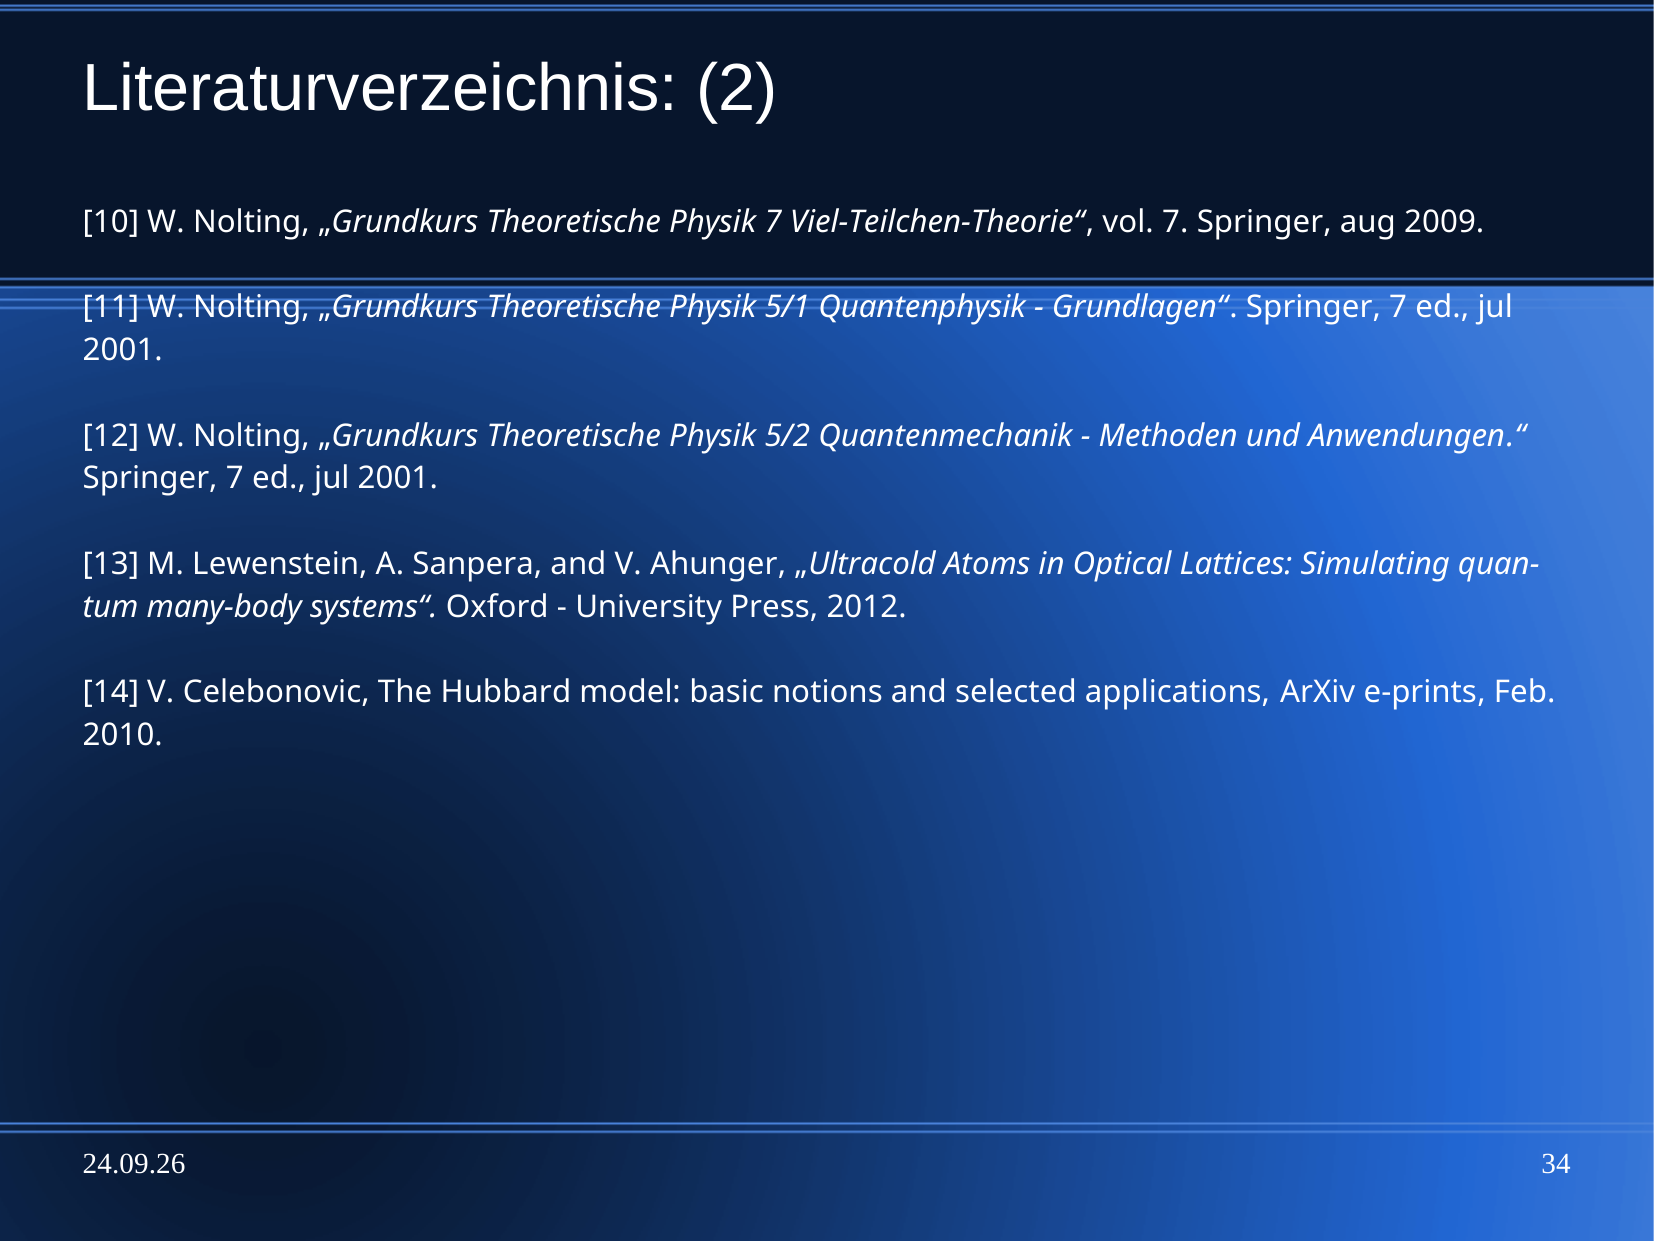

# Literaturverzeichnis: (2)
[10] W. Nolting, „Grundkurs Theoretische Physik 7 Viel-Teilchen-Theorie“, vol. 7. Springer, aug 2009.
[11] W. Nolting, „Grundkurs Theoretische Physik 5/1 Quantenphysik - Grundlagen“. Springer, 7 ed., jul
2001.
[12] W. Nolting, „Grundkurs Theoretische Physik 5/2 Quantenmechanik - Methoden und Anwendungen.“
Springer, 7 ed., jul 2001.
[13] M. Lewenstein, A. Sanpera, and V. Ahunger, „Ultracold Atoms in Optical Lattices: Simulating quan-
tum many-body systems“. Oxford - University Press, 2012.
[14] V. Celebonovic, The Hubbard model: basic notions and selected applications, ArXiv e-prints, Feb.
2010.
34